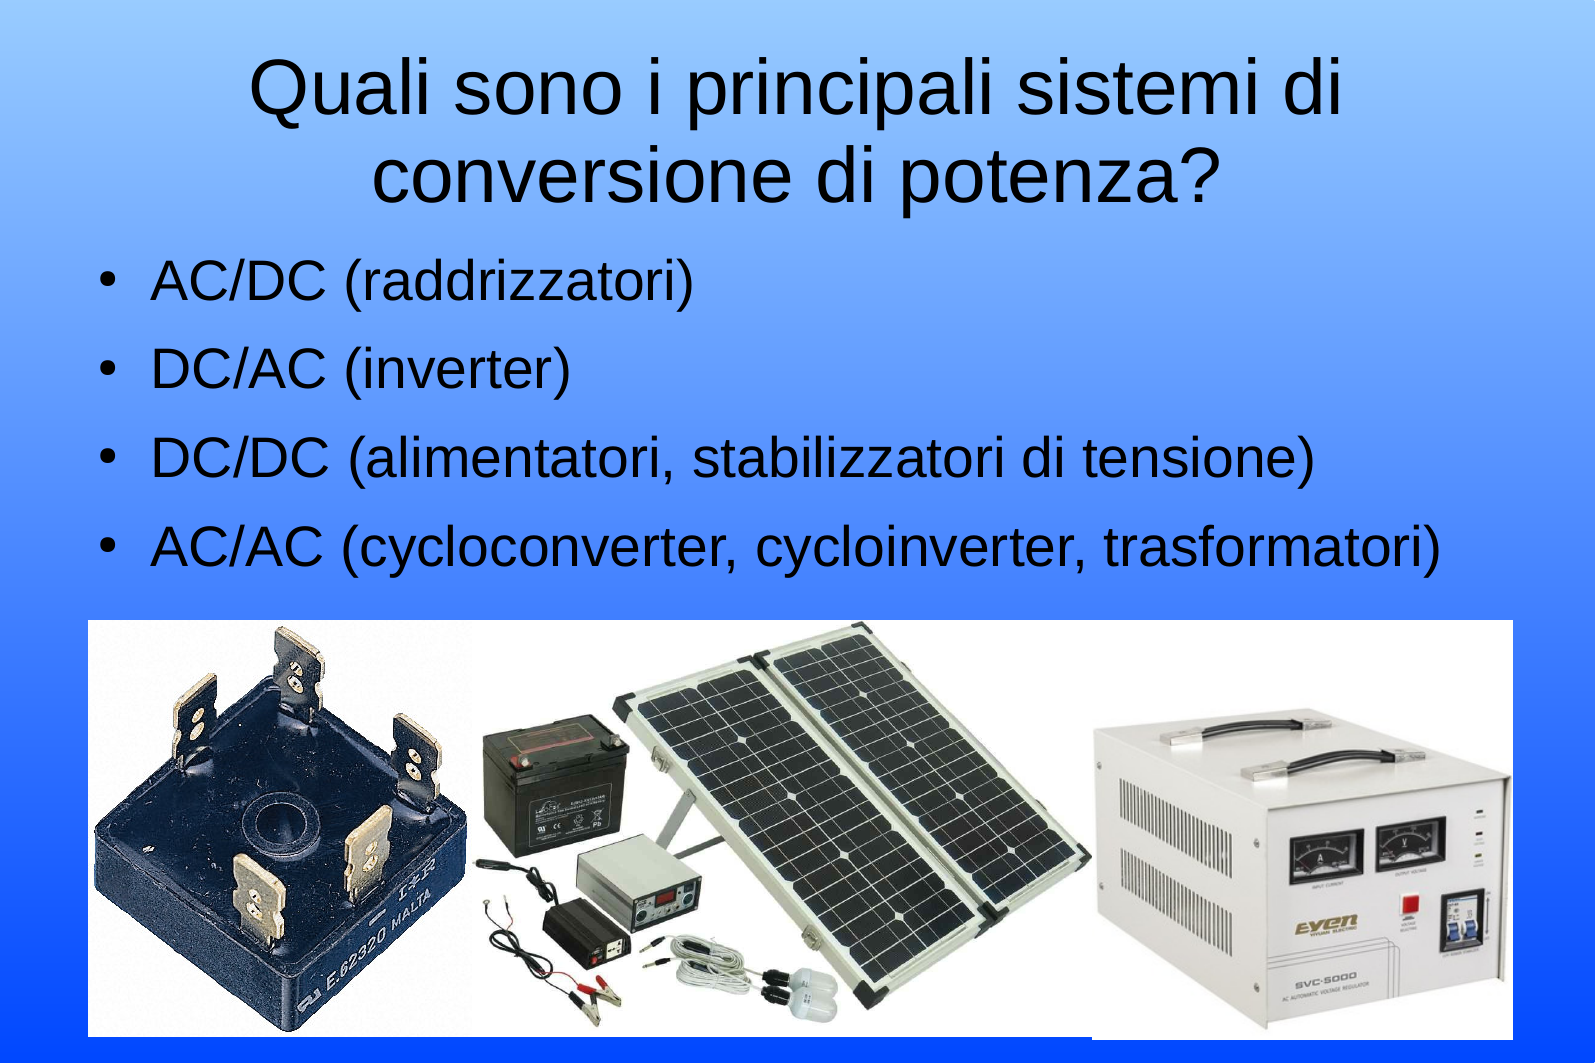

# Quali sono i principali sistemi di conversione di potenza?
AC/DC (raddrizzatori)
DC/AC (inverter)
DC/DC (alimentatori, stabilizzatori di tensione)
AC/AC (cycloconverter, cycloinverter, trasformatori)